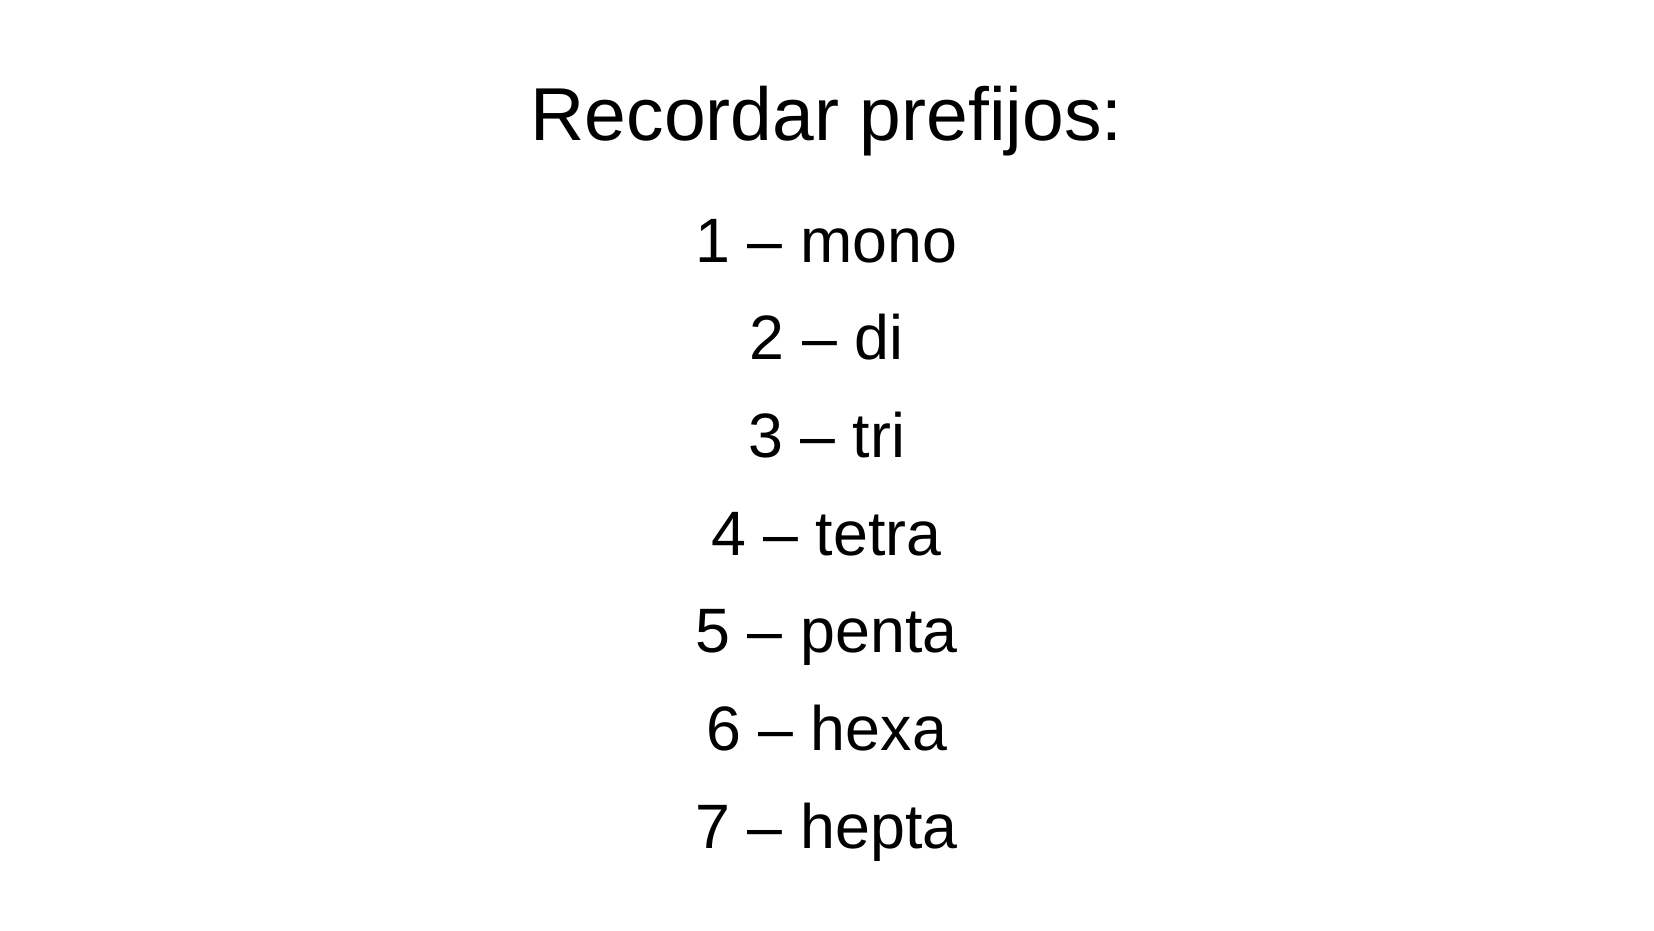

# Recordar prefijos:
1 – mono
2 – di
3 – tri
4 – tetra
5 – penta
6 – hexa
7 – hepta